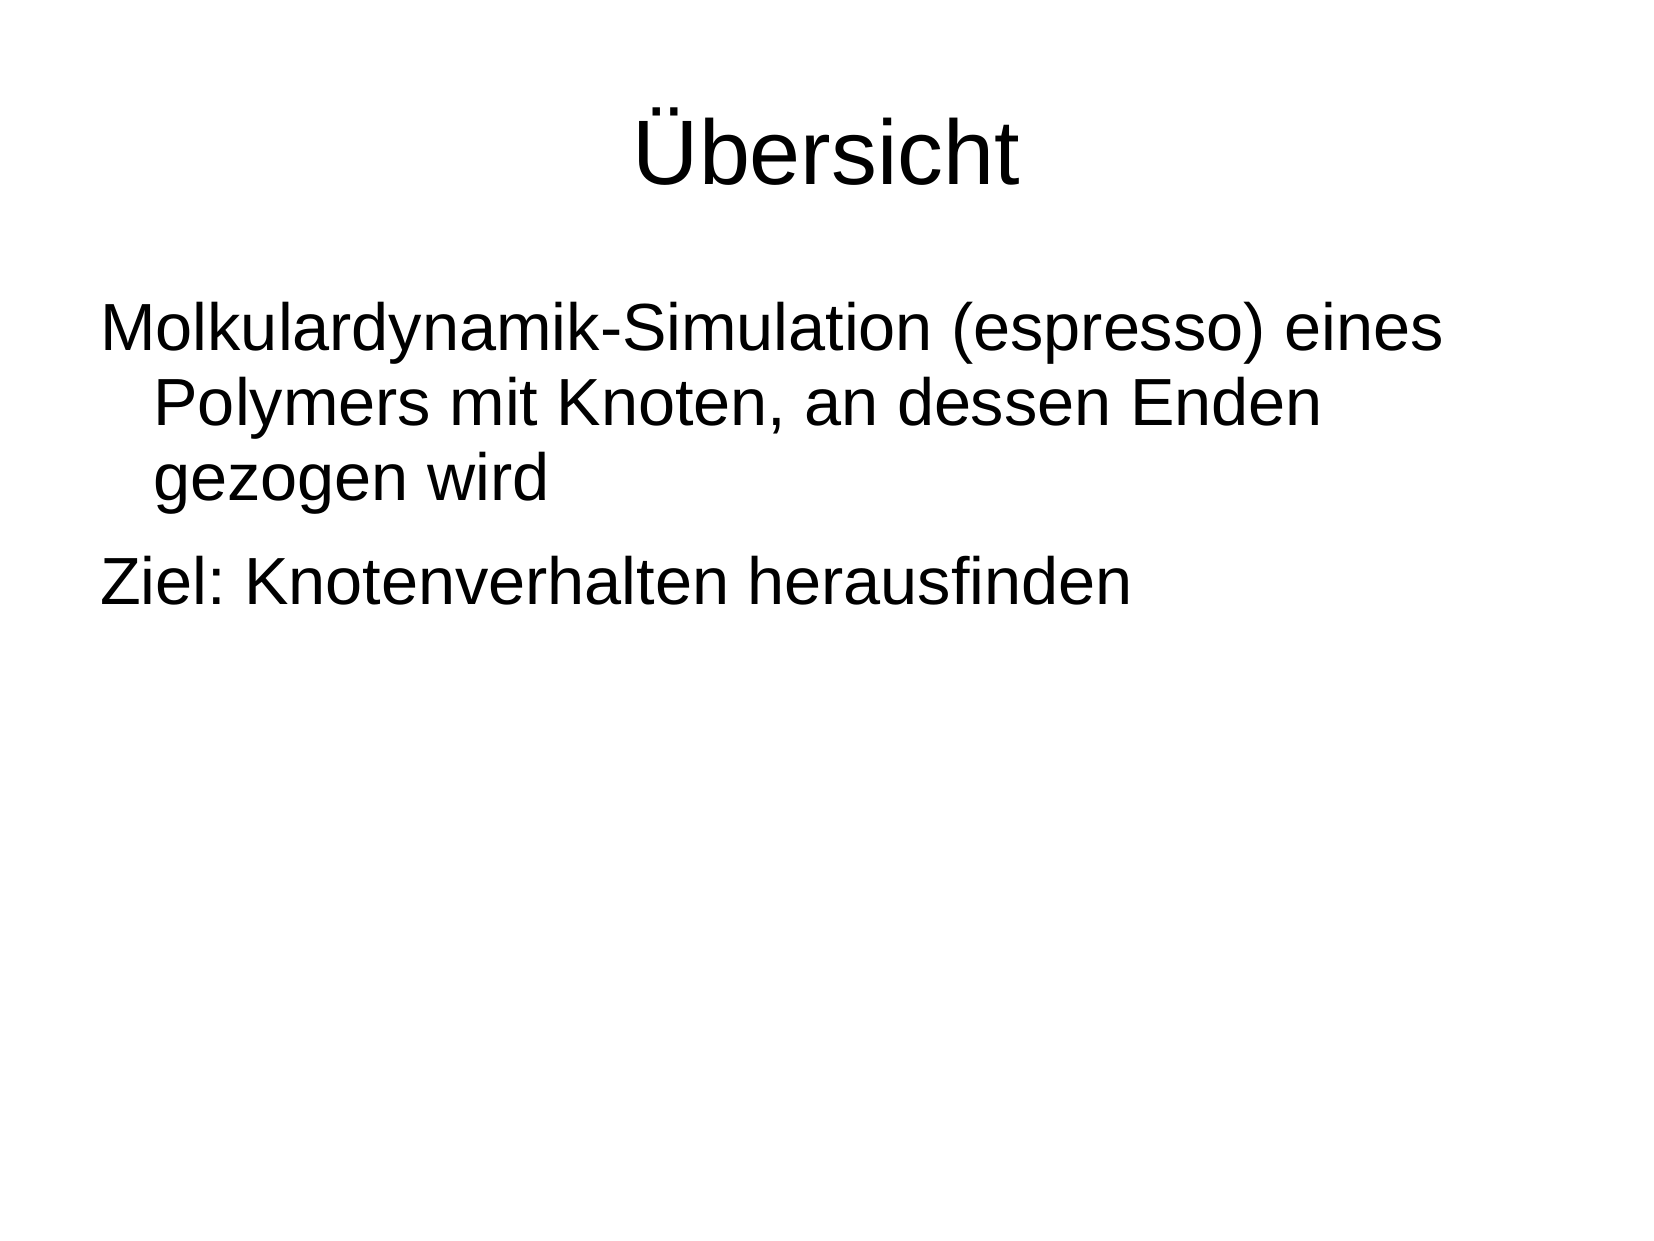

# Übersicht
Molkulardynamik-Simulation (espresso) eines Polymers mit Knoten, an dessen Enden gezogen wird
Ziel: Knotenverhalten herausfinden